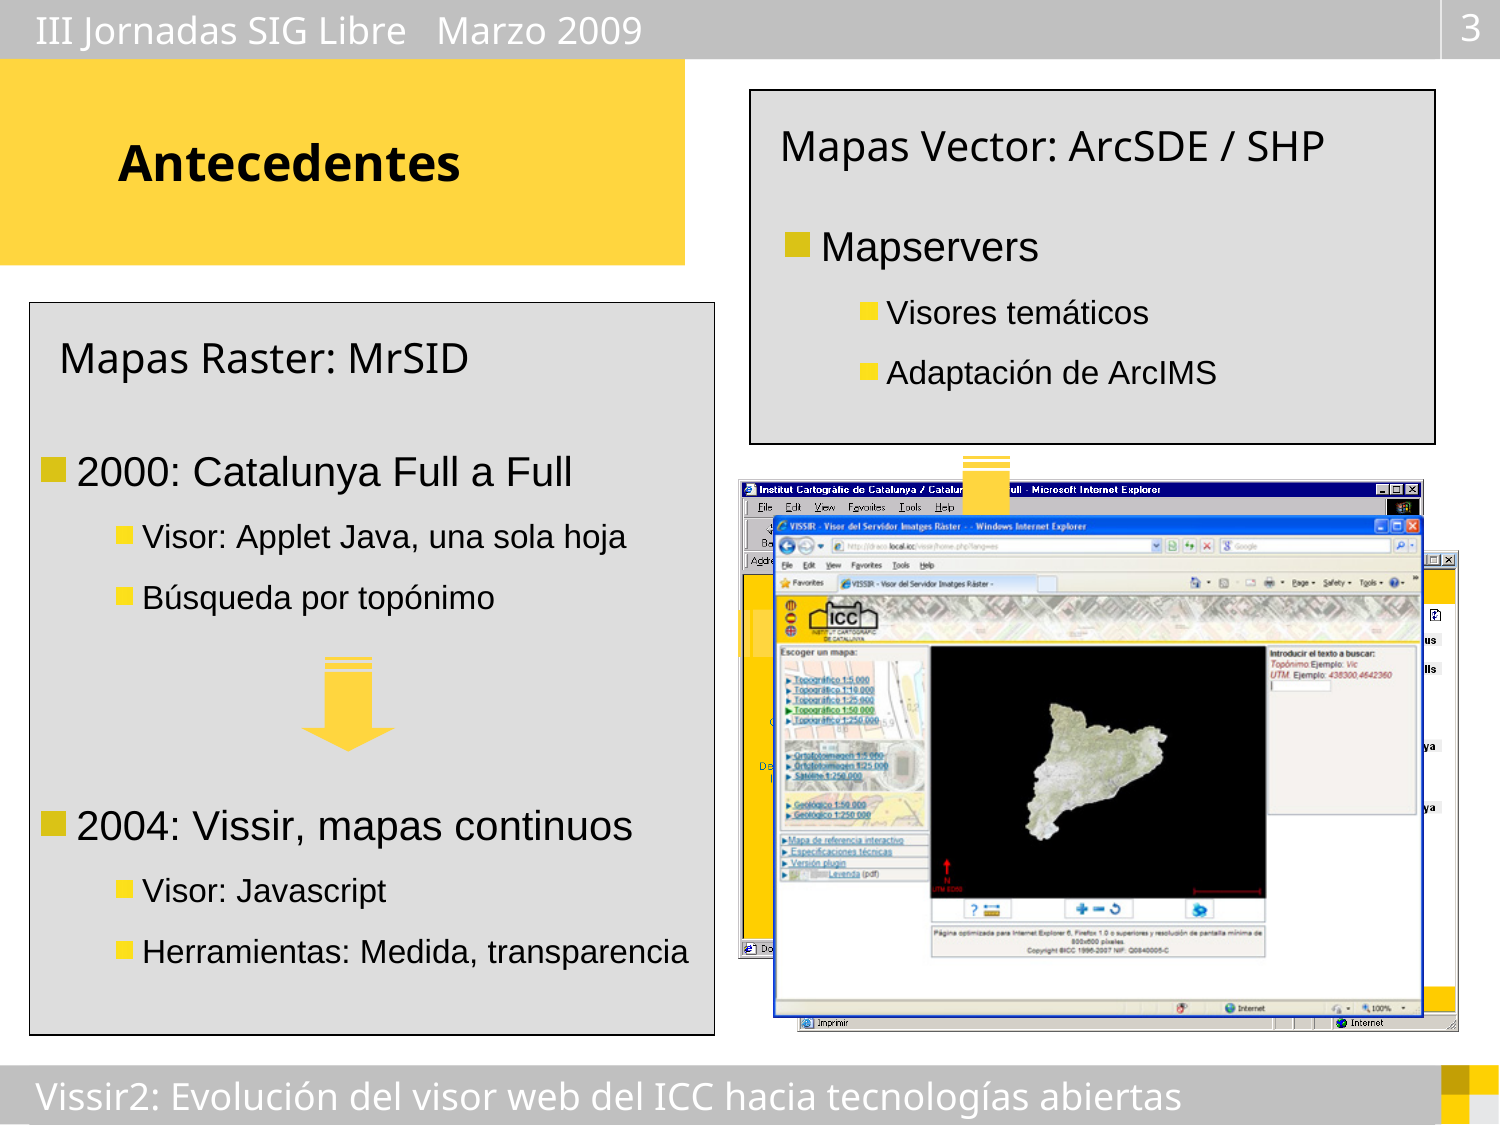

III Jornadas SIG Libre Marzo 2009
# Antecedentes
Mapas Vector: ArcSDE / SHP
 Mapservers
 Visores temáticos
 Adaptación de ArcIMS
Mapas Raster: MrSID
 2000: Catalunya Full a Full
 Visor: Applet Java, una sola hoja
 Búsqueda por topónimo
Geoservicios WMS
 Integración en clientes
 No en nuestros visores...
 2004: Vissir, mapas continuos
 Visor: Javascript
 Herramientas: Medida, transparencia
Vissir2: Evolución del visor web del ICC hacia tecnologías abiertas